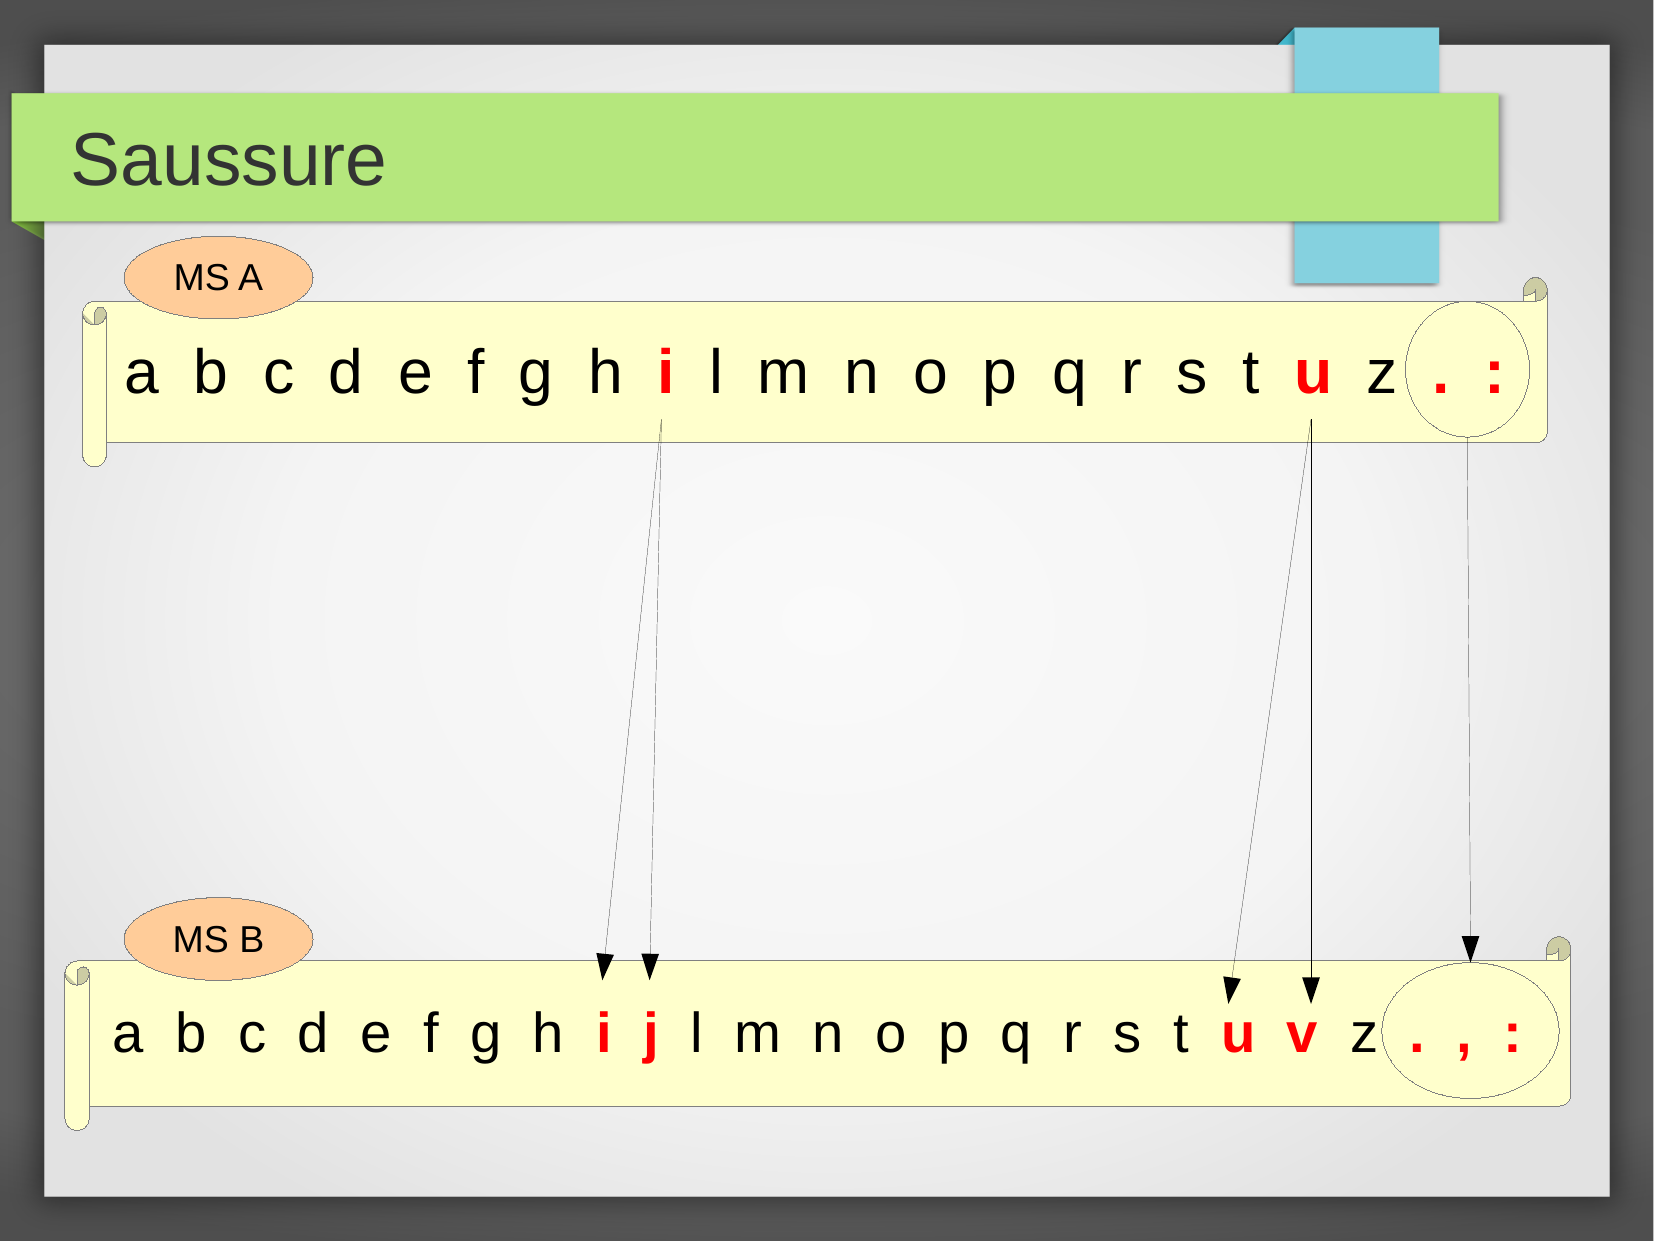

# Saussure
MS A
a b c d e f g h i l m n o p q r s t u z . :
MS B
a b c d e f g h i j l m n o p q r s t u v z . , :